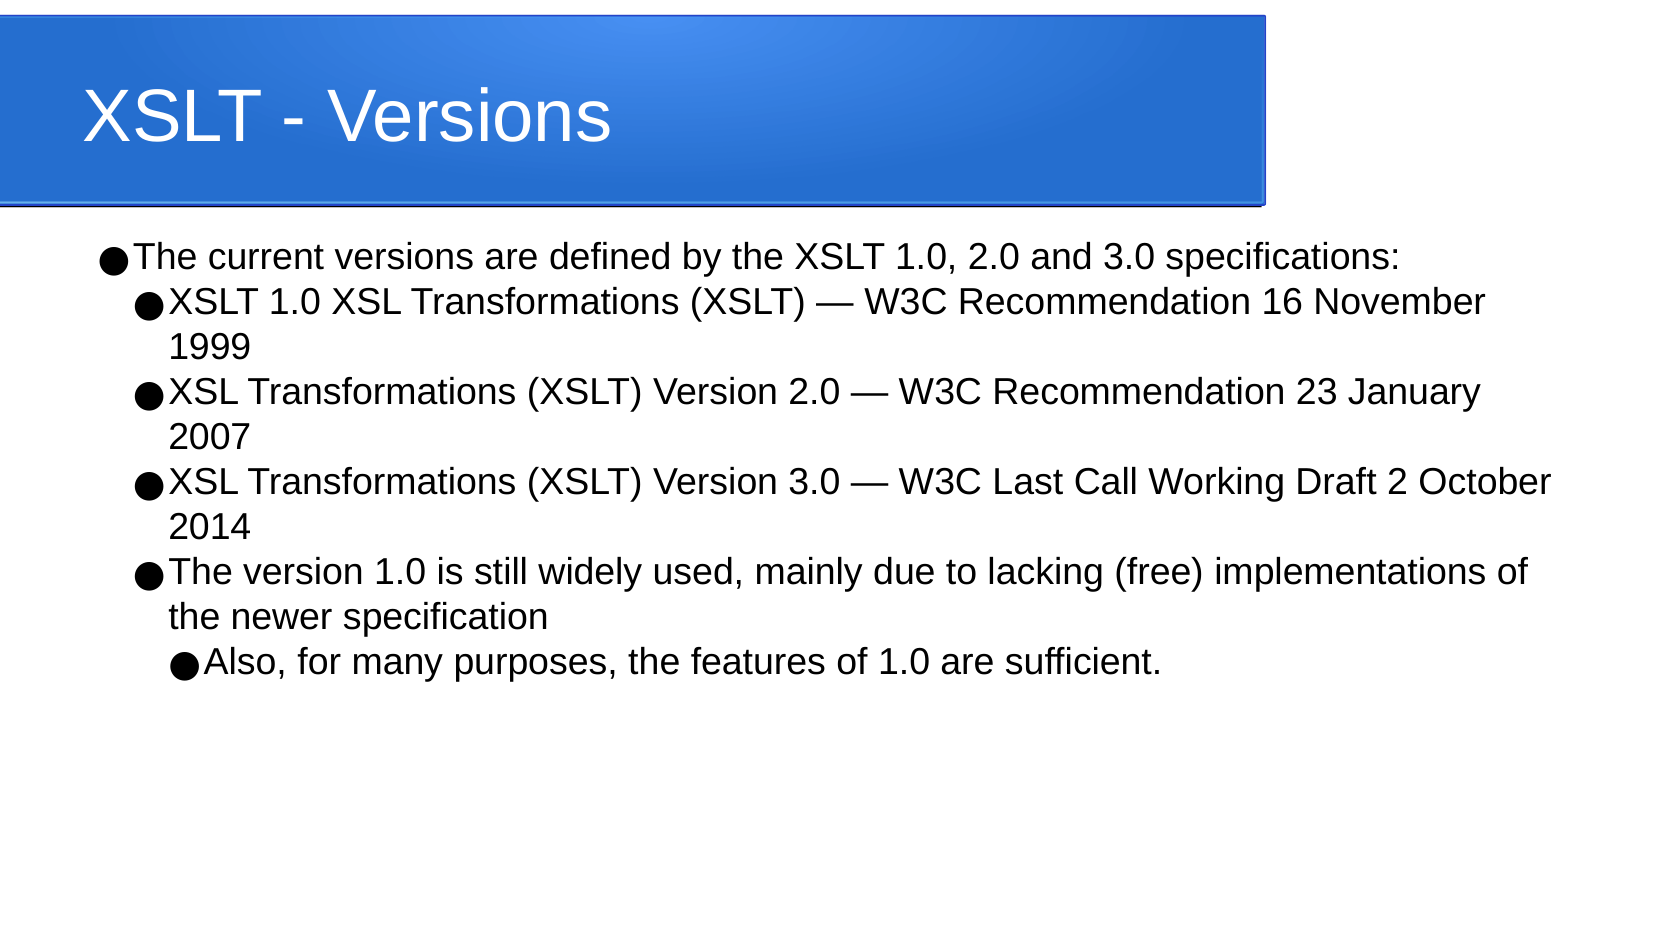

XSLT - Versions
The current versions are defined by the XSLT 1.0, 2.0 and 3.0 specifications:
XSLT 1.0 XSL Transformations (XSLT) — W3C Recommendation 16 November 1999
XSL Transformations (XSLT) Version 2.0 — W3C Recommendation 23 January 2007
XSL Transformations (XSLT) Version 3.0 — W3C Last Call Working Draft 2 October 2014
The version 1.0 is still widely used, mainly due to lacking (free) implementations of the newer specification
Also, for many purposes, the features of 1.0 are sufficient.